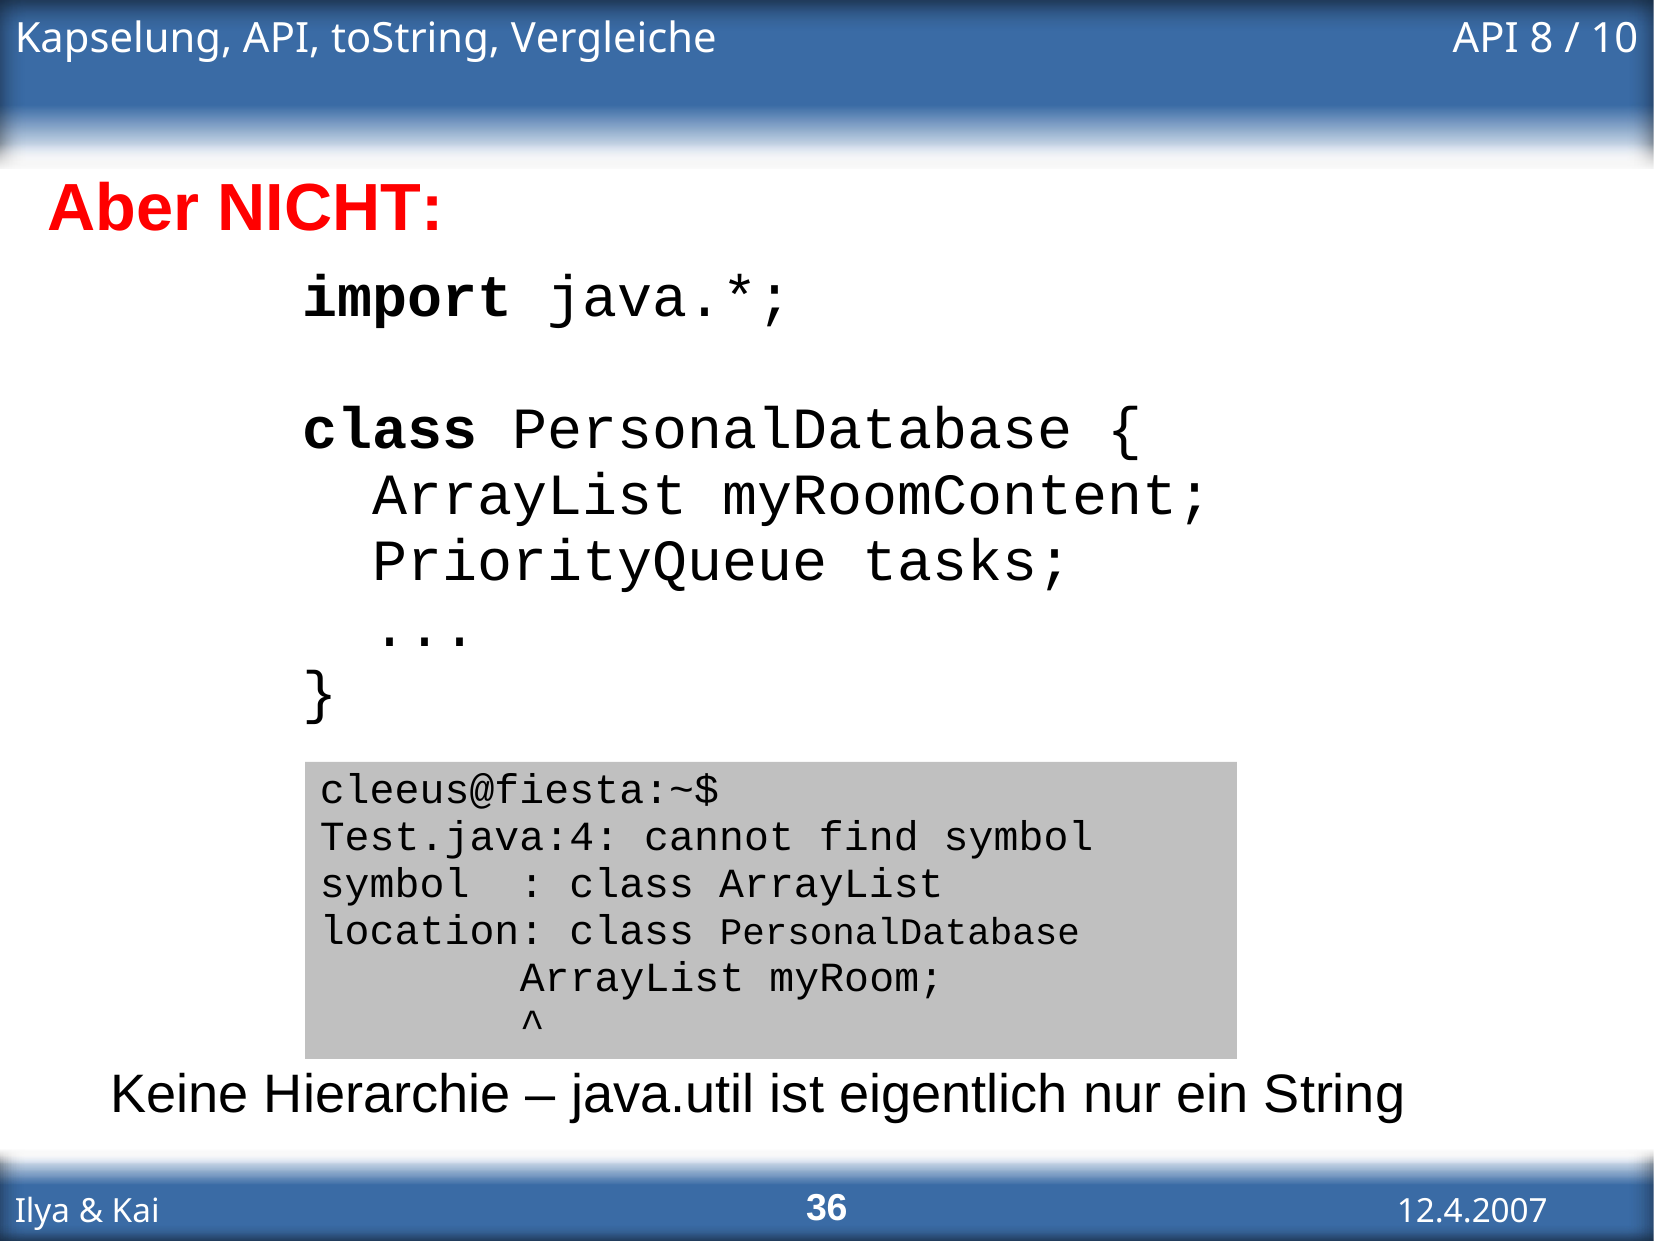

API 8 / 10
Aber NICHT:
import java.*;
class PersonalDatabase {
 ArrayList myRoomContent;
 PriorityQueue tasks;
 ...
}
cleeus@fiesta:~$
Test.java:4: cannot find symbol
symbol : class ArrayList
location: class PersonalDatabase
 ArrayList myRoom;
 ^
Keine Hierarchie – java.util ist eigentlich nur ein String
36